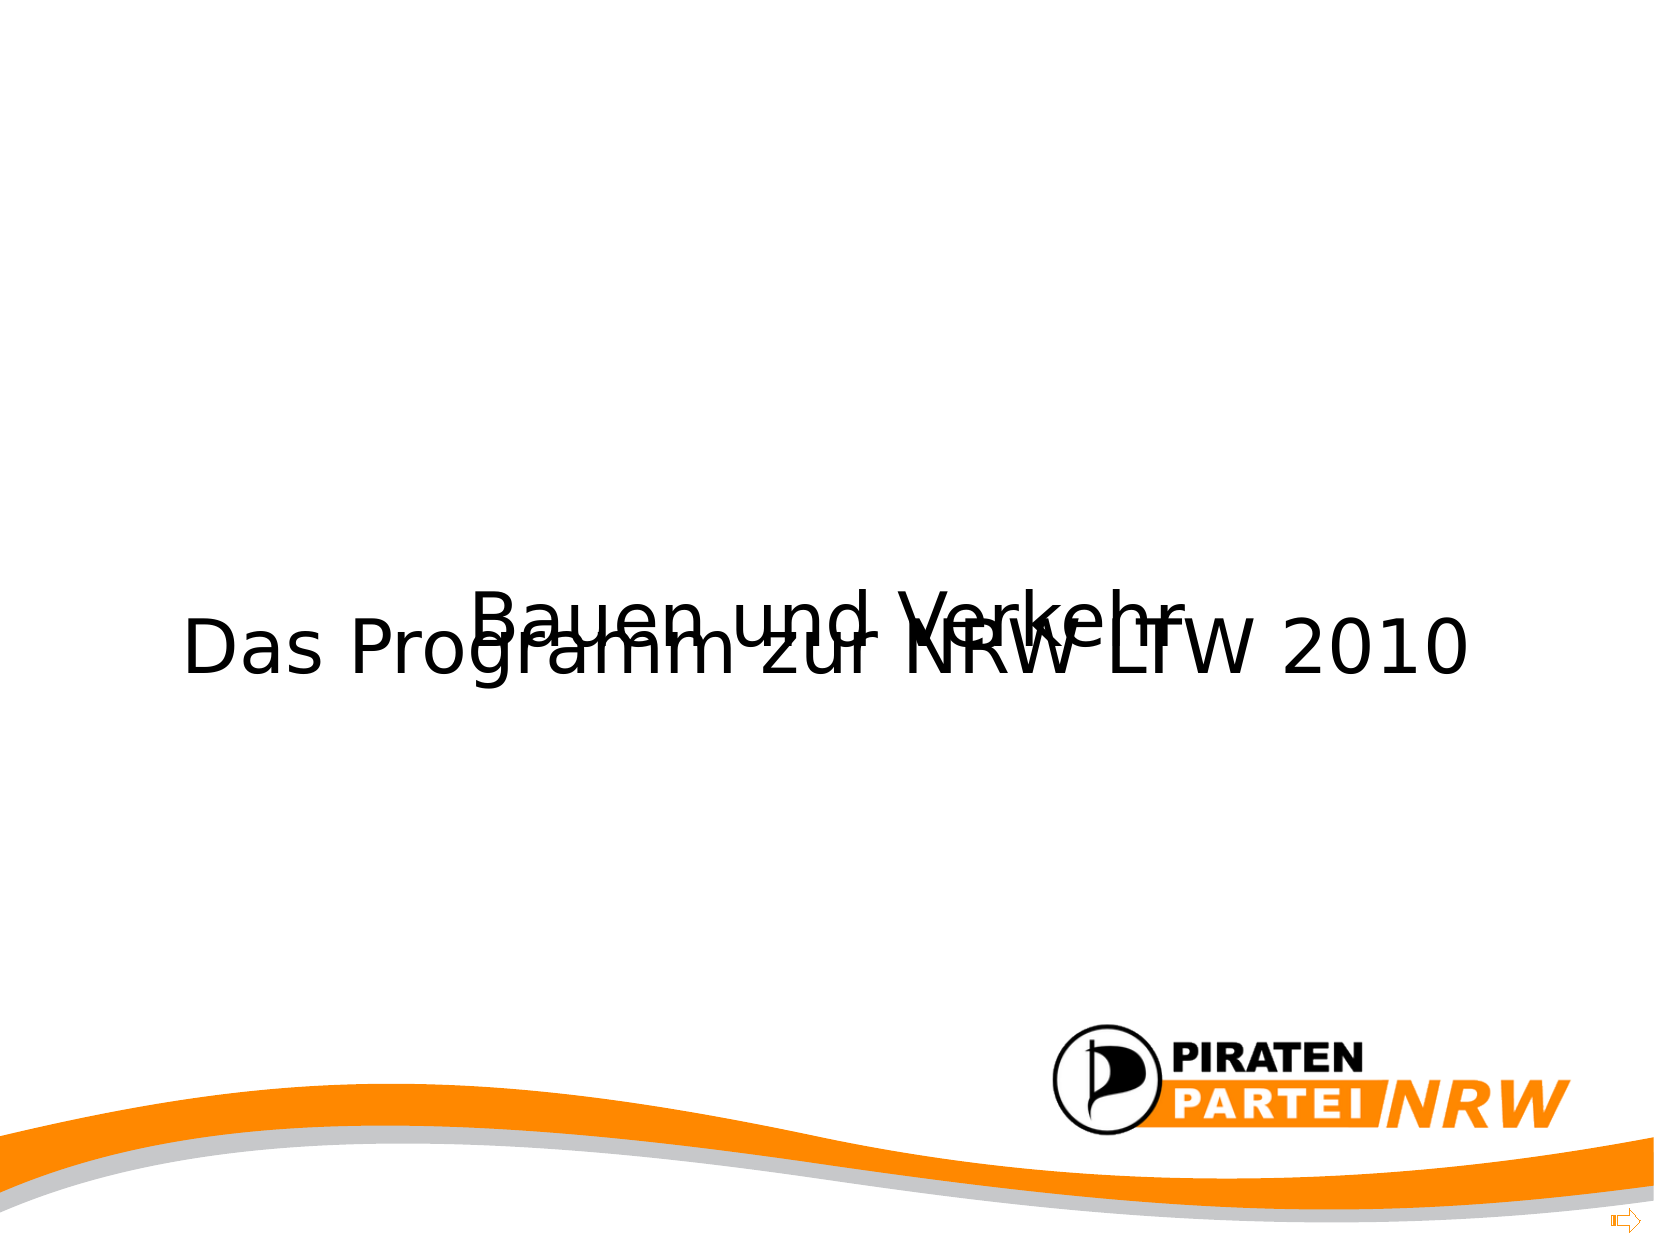

Bauen und Verkehr
# Das Programm zur NRW LTW 2010